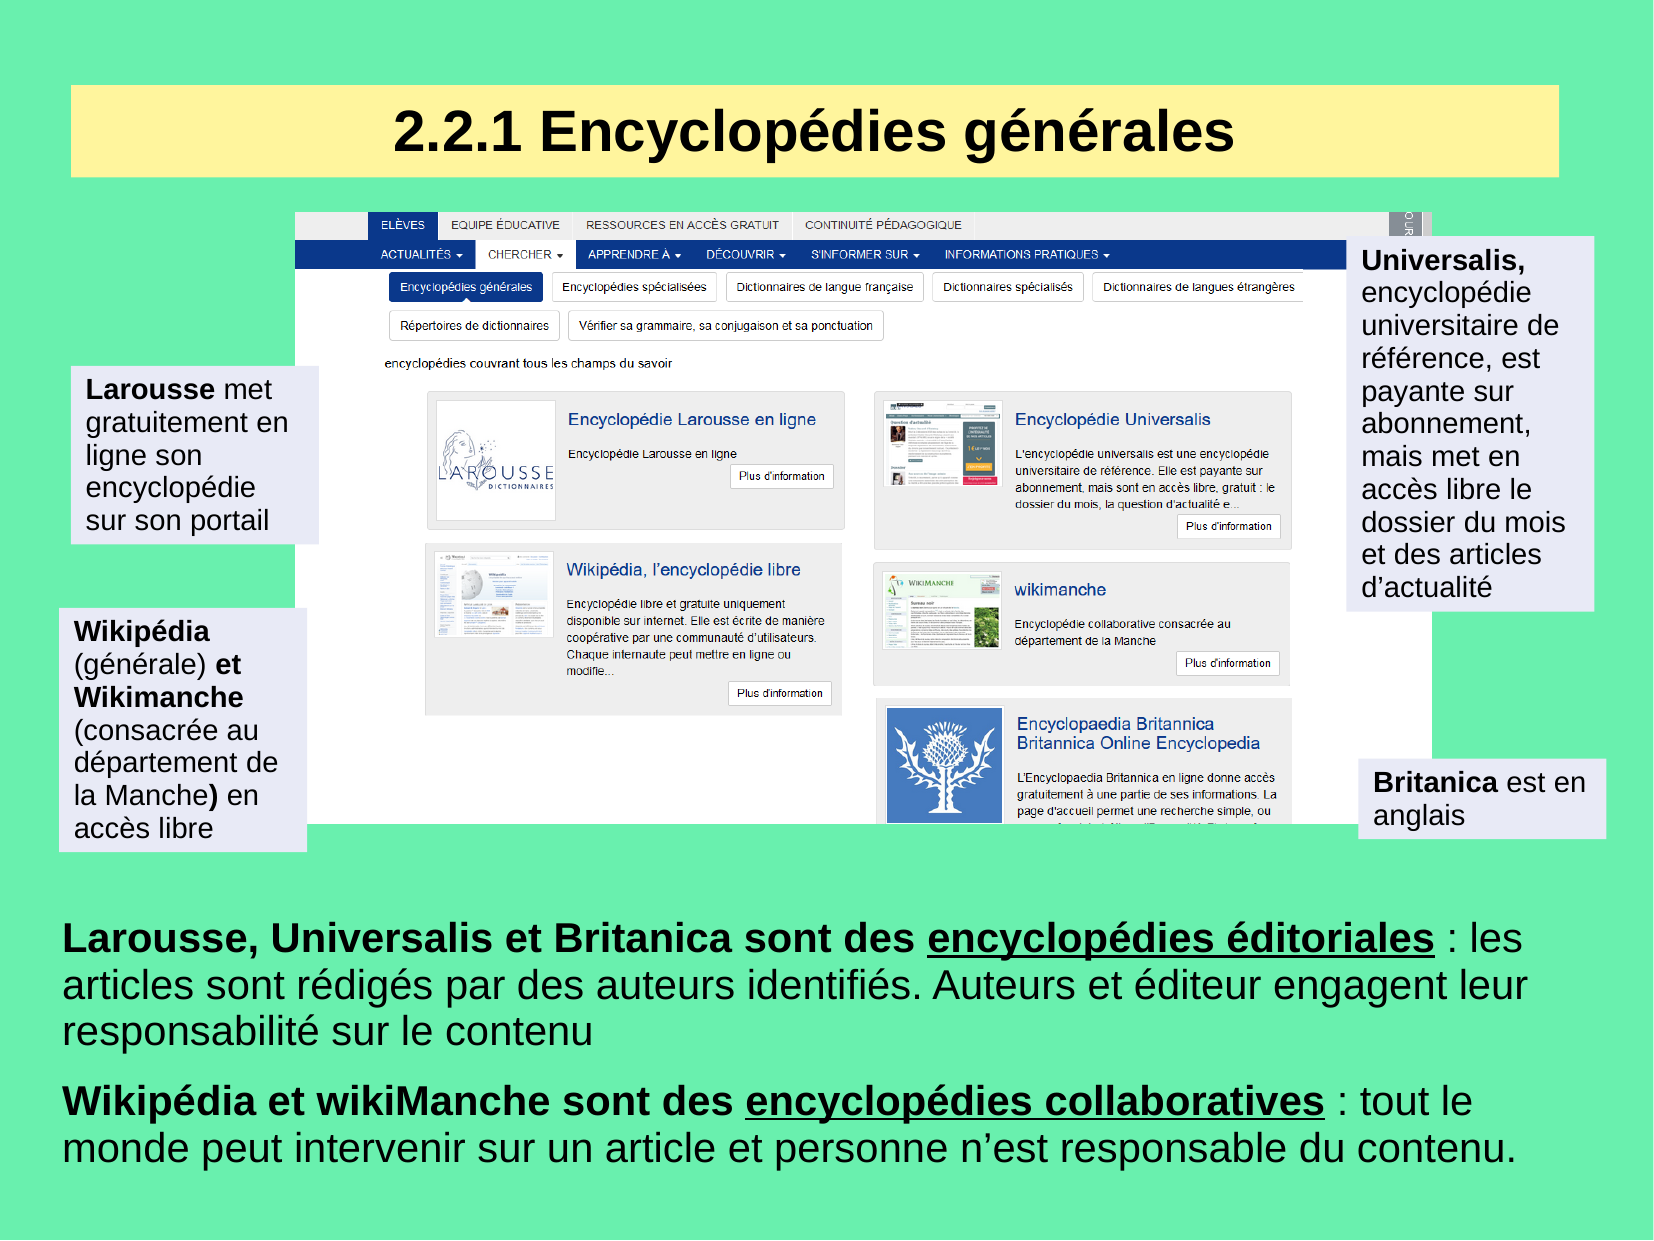

# 2.2.1 Encyclopédies générales
Universalis, encyclopédie universitaire de référence, est payante sur abonnement, mais met en accès libre le dossier du mois et des articles d’actualité
Larousse met gratuitement en ligne son encyclopédie sur son portail
Wikipédia (générale) et Wikimanche (consacrée au département de la Manche) en accès libre
Britanica est en anglais
Larousse, Universalis et Britanica sont des encyclopédies éditoriales : les articles sont rédigés par des auteurs identifiés. Auteurs et éditeur engagent leur responsabilité sur le contenu
Wikipédia et wikiManche sont des encyclopédies collaboratives : tout le monde peut intervenir sur un article et personne n’est responsable du contenu.